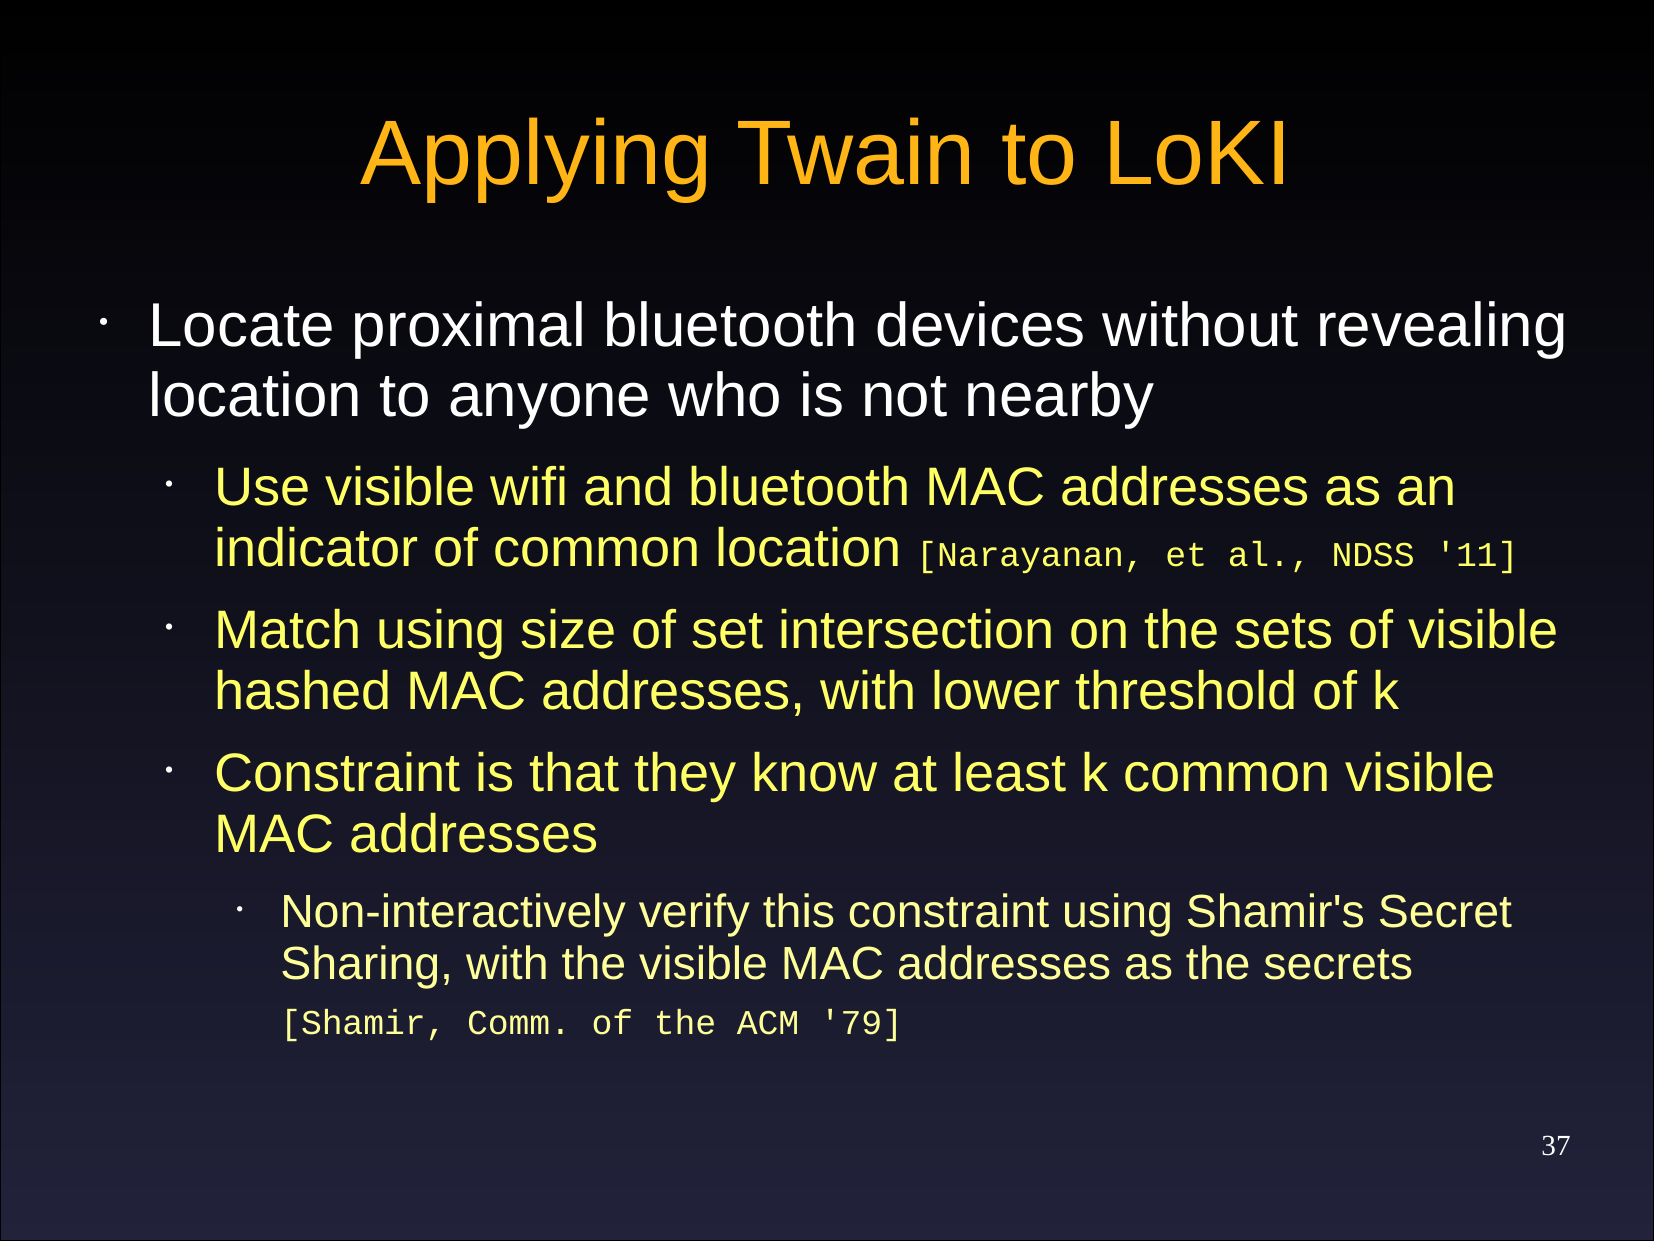

# Applying Twain to LoKI
Locate proximal bluetooth devices without revealing location to anyone who is not nearby
Use visible wifi and bluetooth MAC addresses as an indicator of common location [Narayanan, et al., NDSS '11]
Match using size of set intersection on the sets of visible hashed MAC addresses, with lower threshold of k
Constraint is that they know at least k common visible MAC addresses
Non-interactively verify this constraint using Shamir's Secret Sharing, with the visible MAC addresses as the secrets
[Shamir, Comm. of the ACM '79]
37